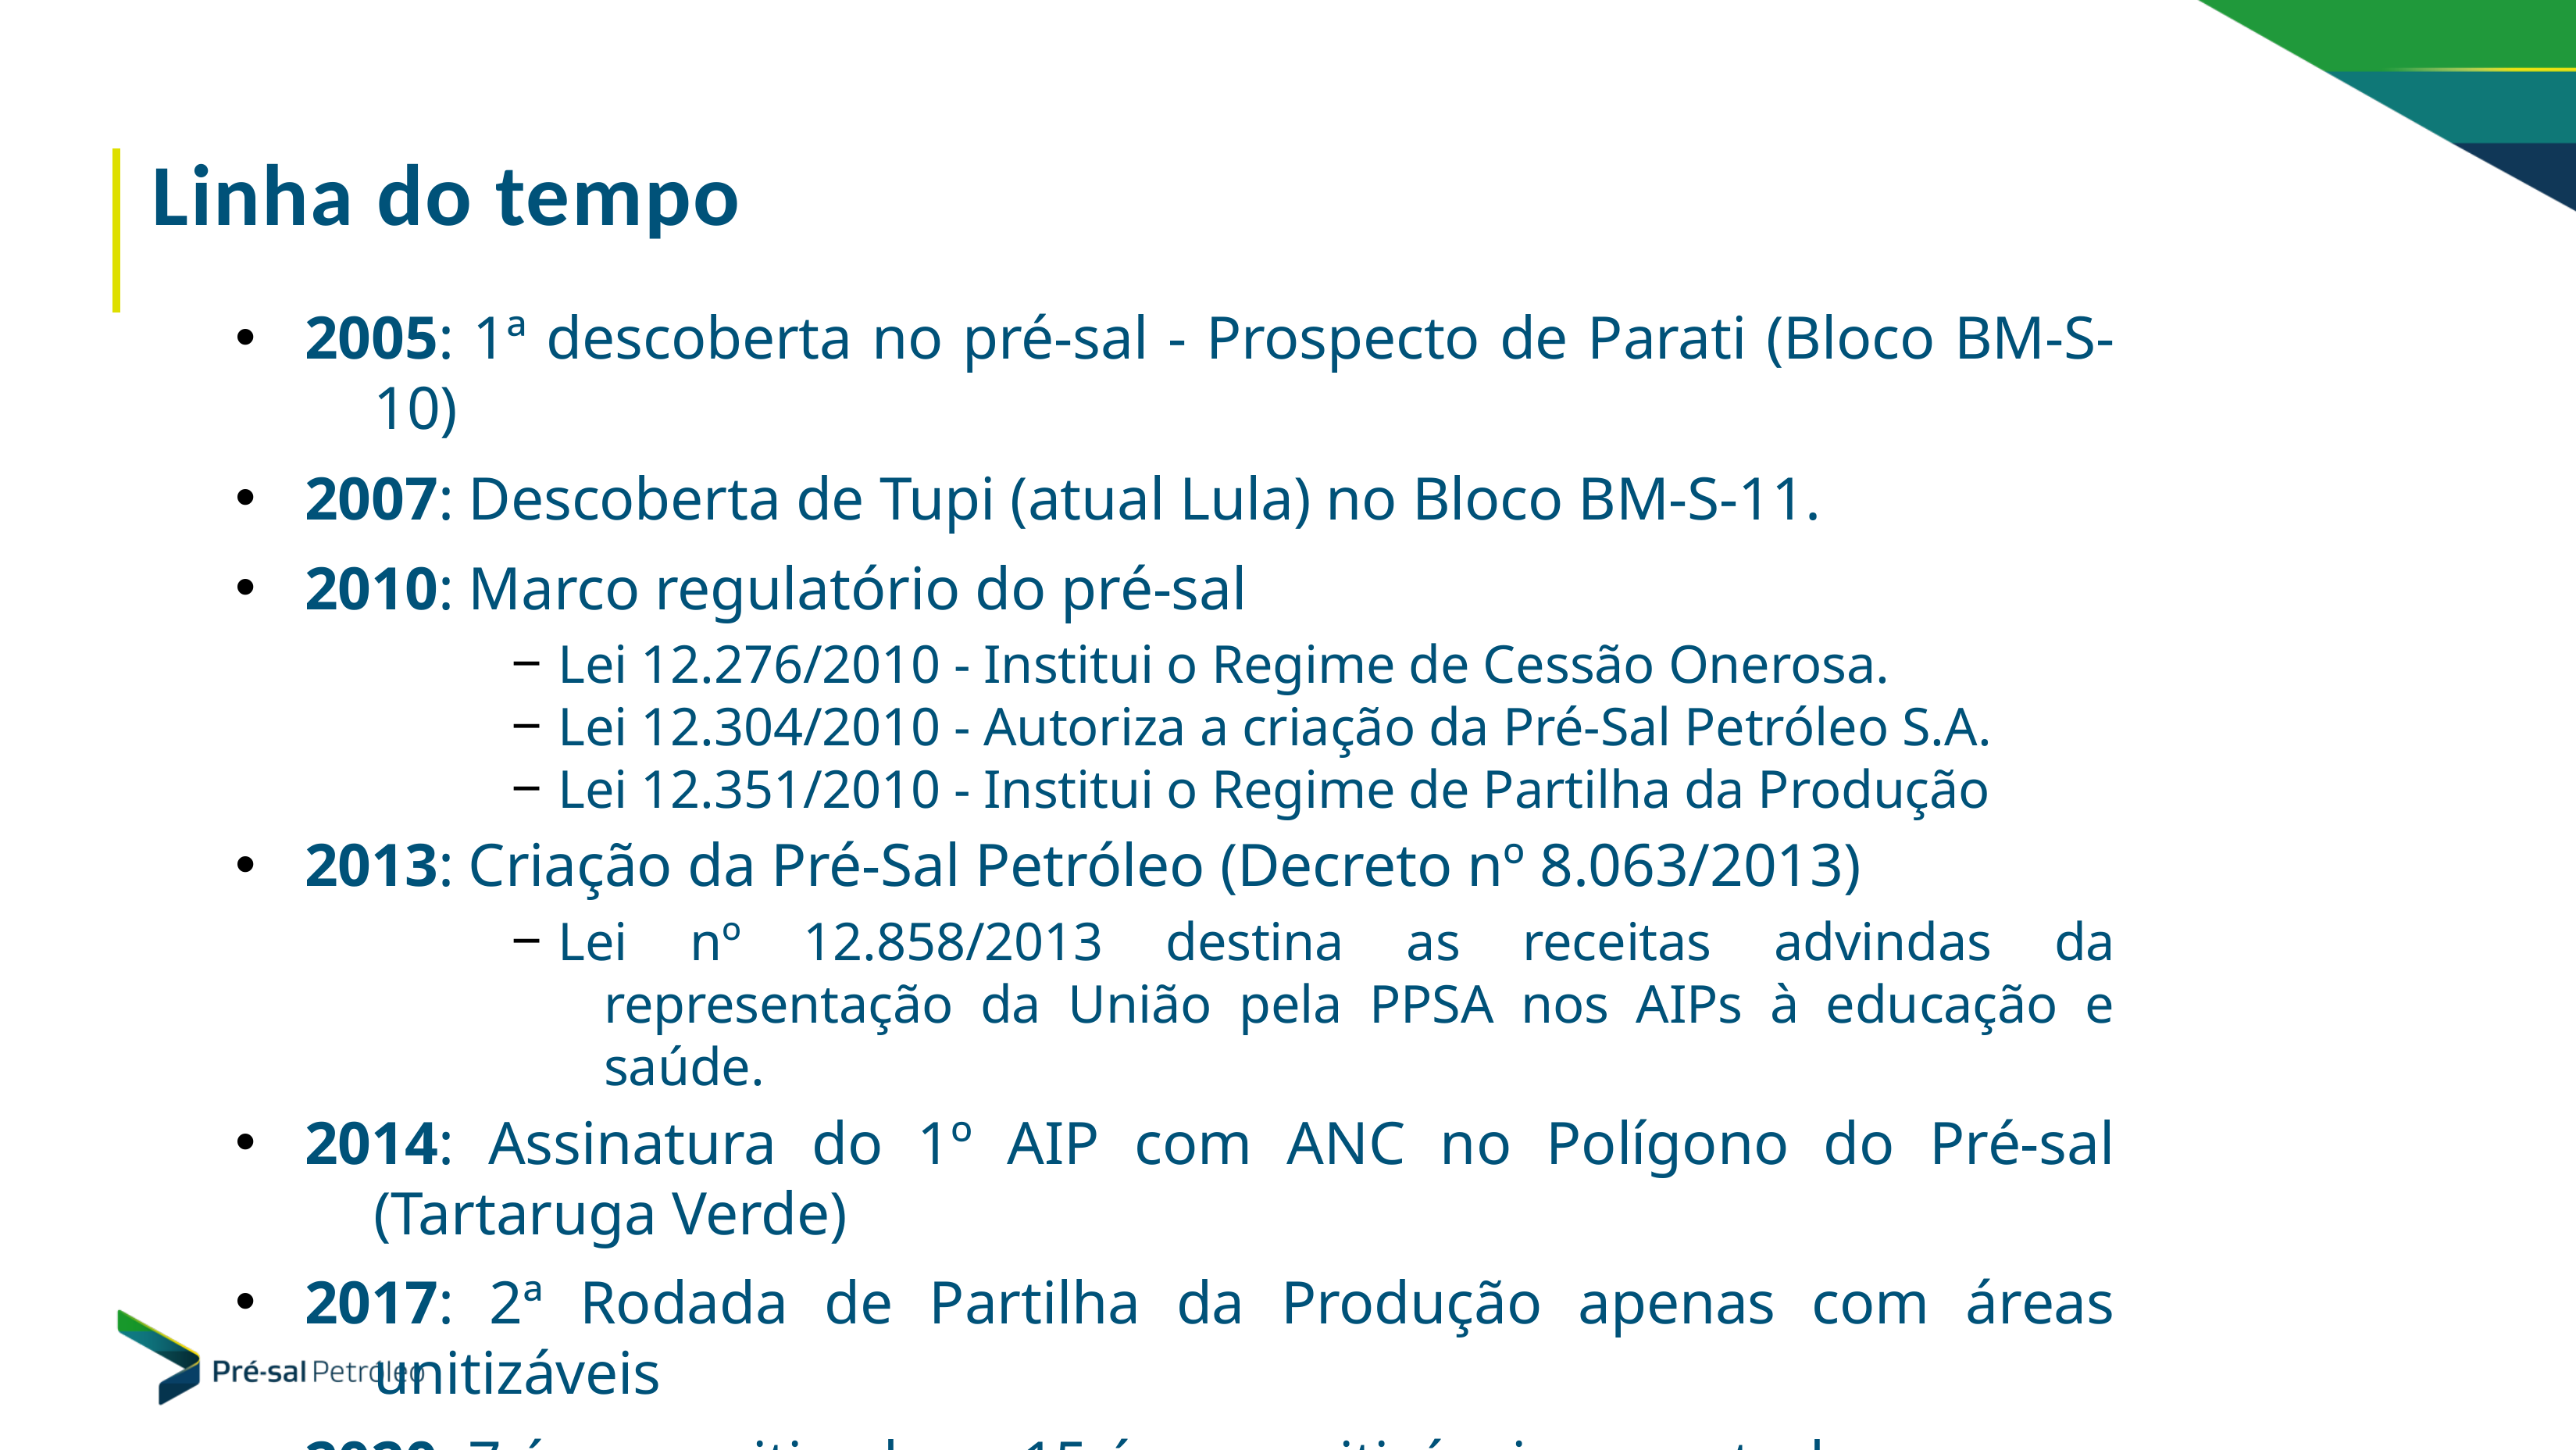

# Linha do tempo
2005: 1ª descoberta no pré-sal - Prospecto de Parati (Bloco BM-S-10)
2007: Descoberta de Tupi (atual Lula) no Bloco BM-S-11.
2010: Marco regulatório do pré-sal
Lei 12.276/2010 - Institui o Regime de Cessão Onerosa.
Lei 12.304/2010 - Autoriza a criação da Pré-Sal Petróleo S.A.
Lei 12.351/2010 - Institui o Regime de Partilha da Produção
2013: Criação da Pré-Sal Petróleo (Decreto nº 8.063/2013)
Lei nº 12.858/2013 destina as receitas advindas da representação da União pela PPSA nos AIPs à educação e saúde.
2014: Assinatura do 1º AIP com ANC no Polígono do Pré-sal (Tartaruga Verde)
2017: 2ª Rodada de Partilha da Produção apenas com áreas unitizáveis
2020: 7 áreas unitizadas e 15 áreas unitizáveis em estudo
JAZIDA